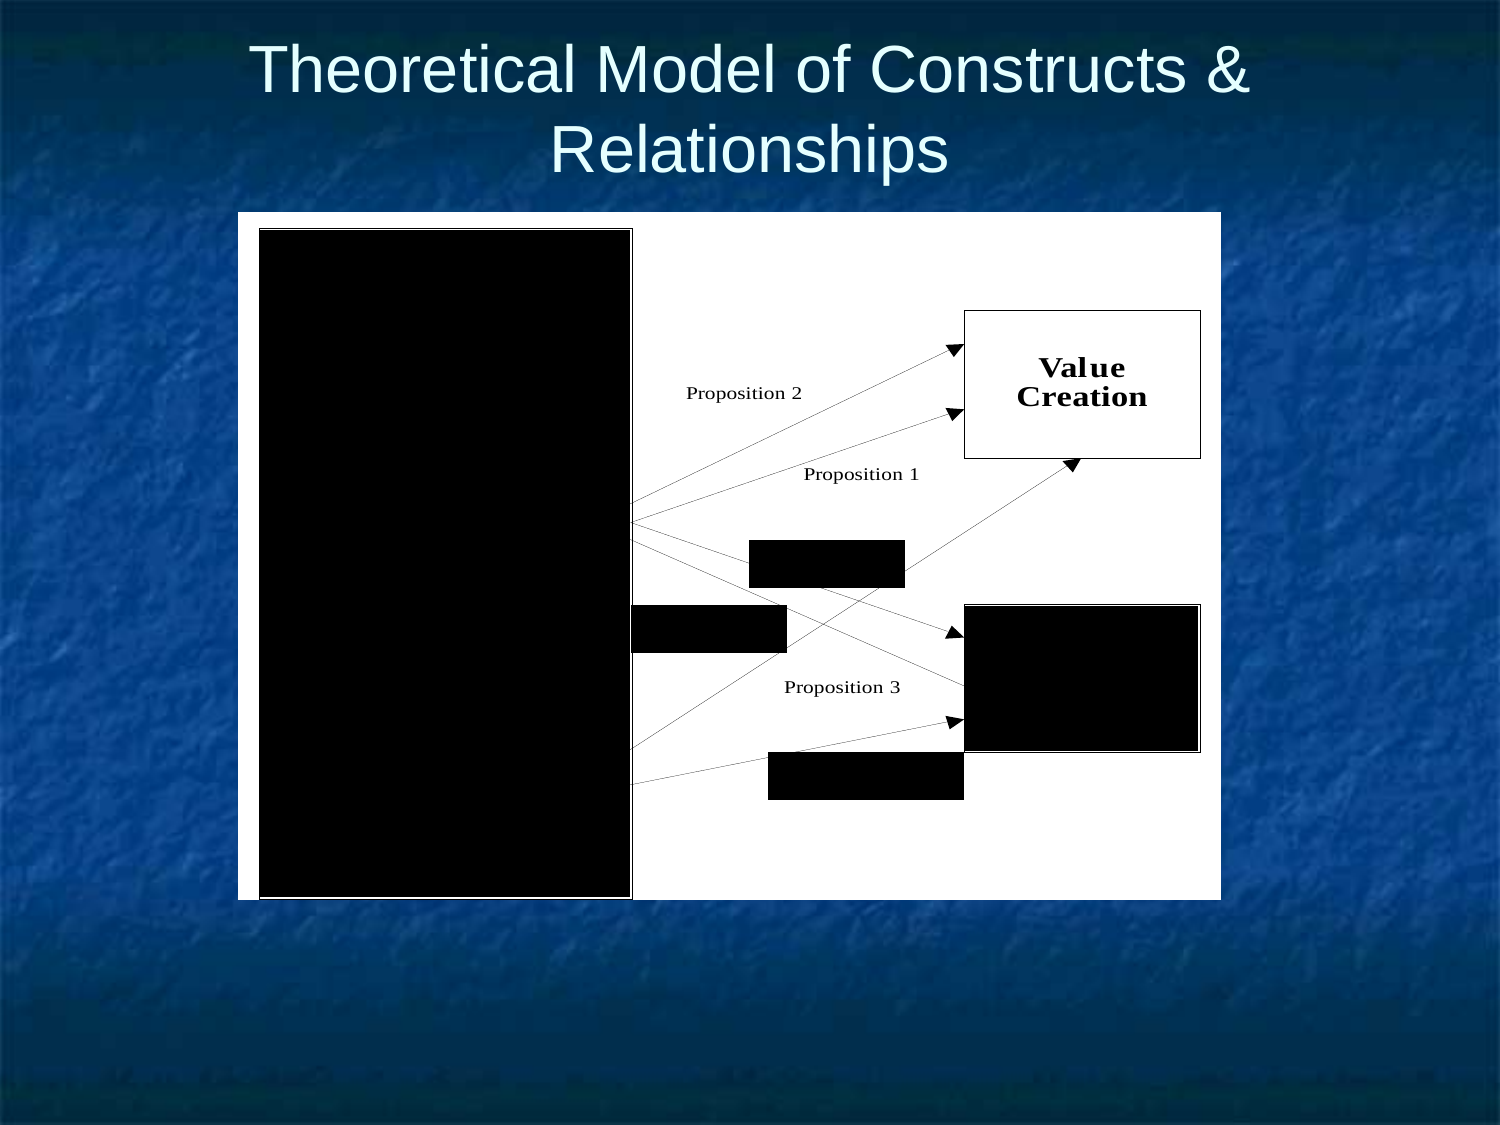

# Theoretical Model of Constructs & Relationships